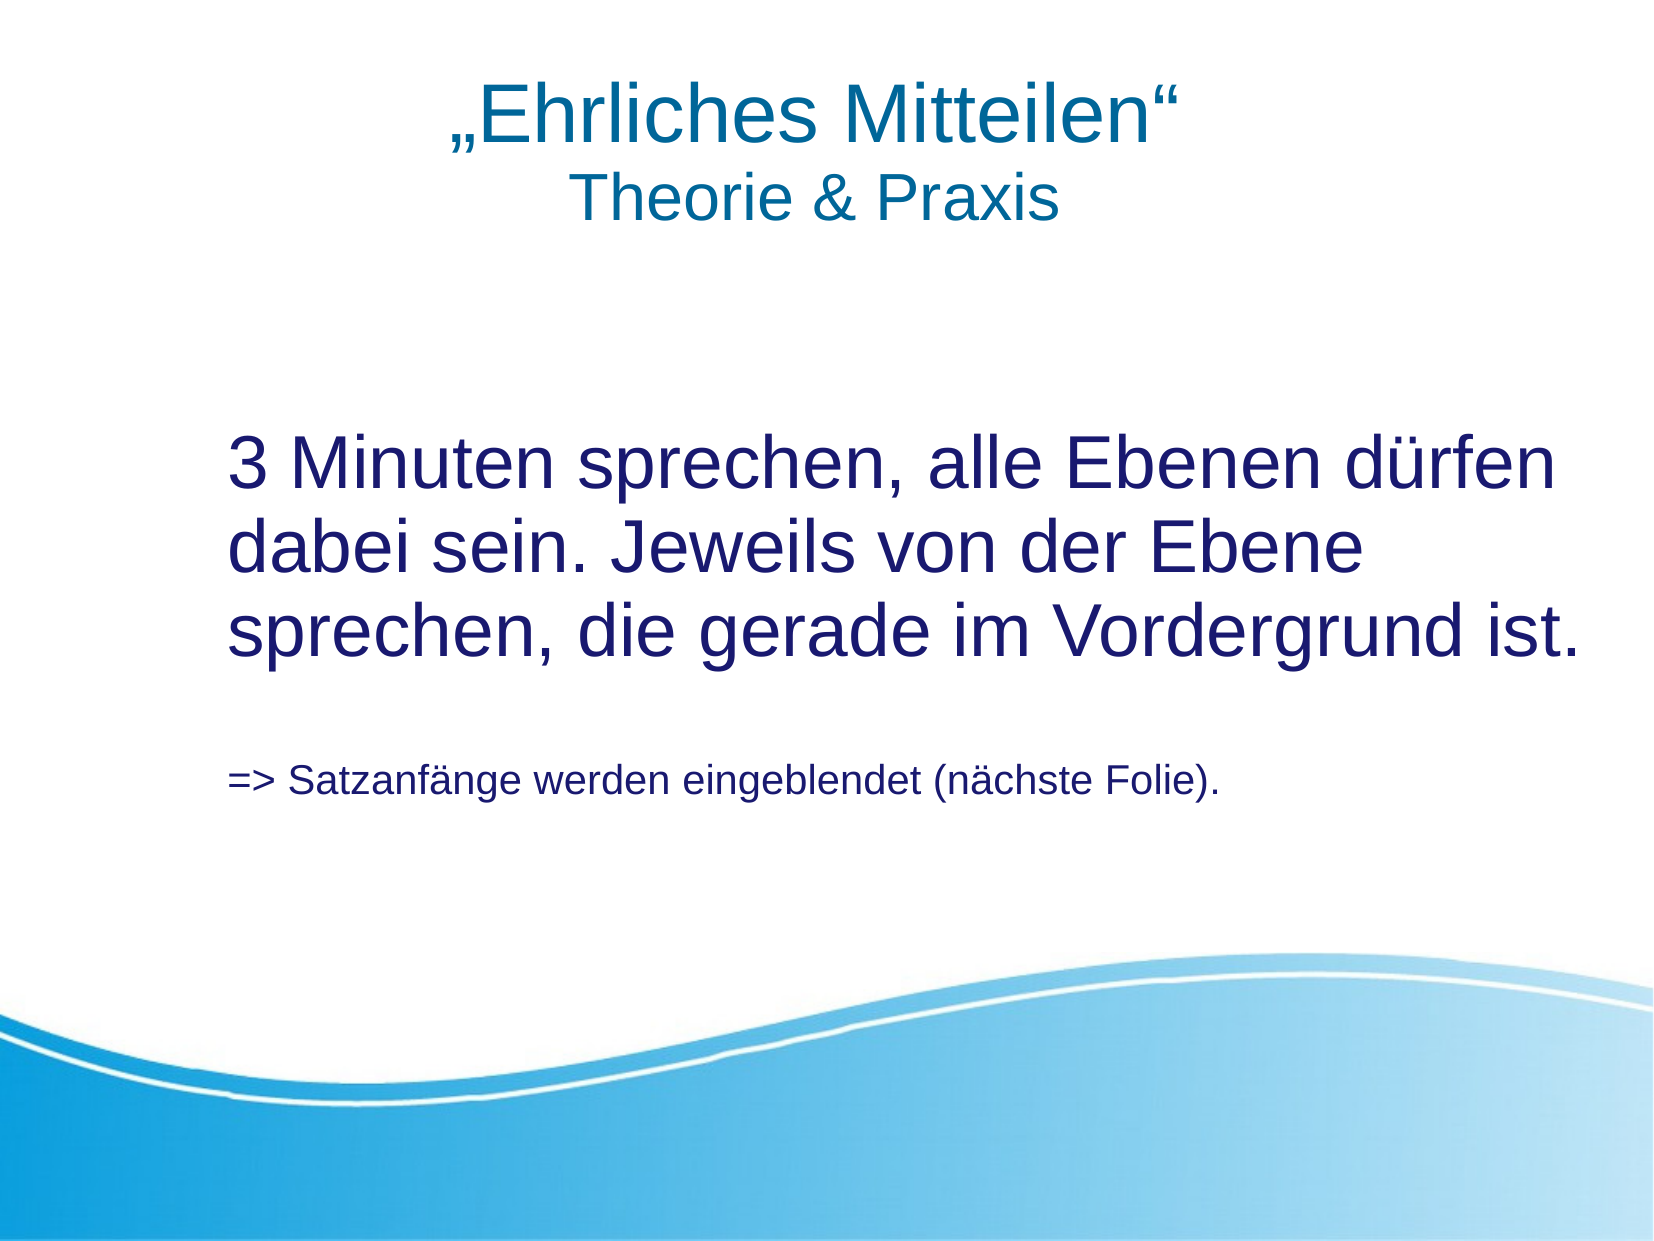

# „Ehrliches Mitteilen“ Theorie & Praxis
3 Minuten sprechen, alle Ebenen dürfen dabei sein. Jeweils von der Ebene sprechen, die gerade im Vordergrund ist.
=> Satzanfänge werden eingeblendet (nächste Folie).